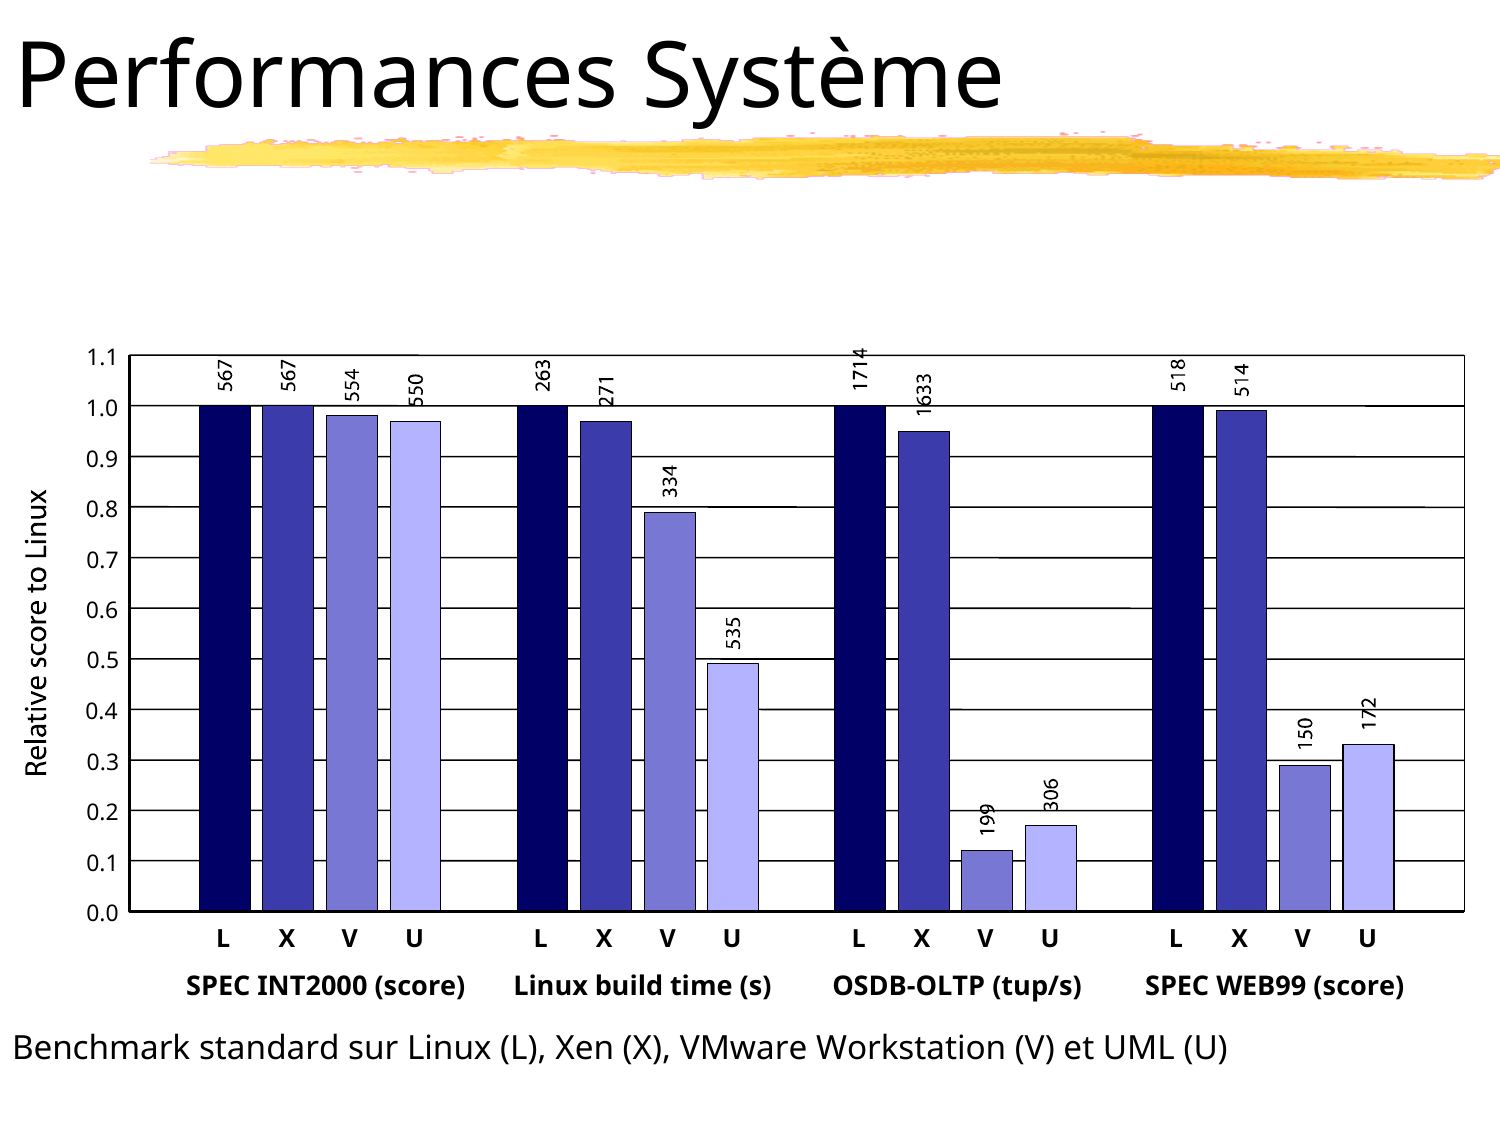

# Performances Système
1.1
1.0
0.9
0.8
0.7
0.6
0.5
0.4
0.3
0.2
0.1
0.0
L
X
V
U
L
X
V
U
L
X
V
U
L
X
V
U
SPEC INT2000 (score)
Linux build time (s)
OSDB-OLTP (tup/s)
SPEC WEB99 (score)
Benchmark standard sur Linux (L), Xen (X), VMware Workstation (V) et UML (U)